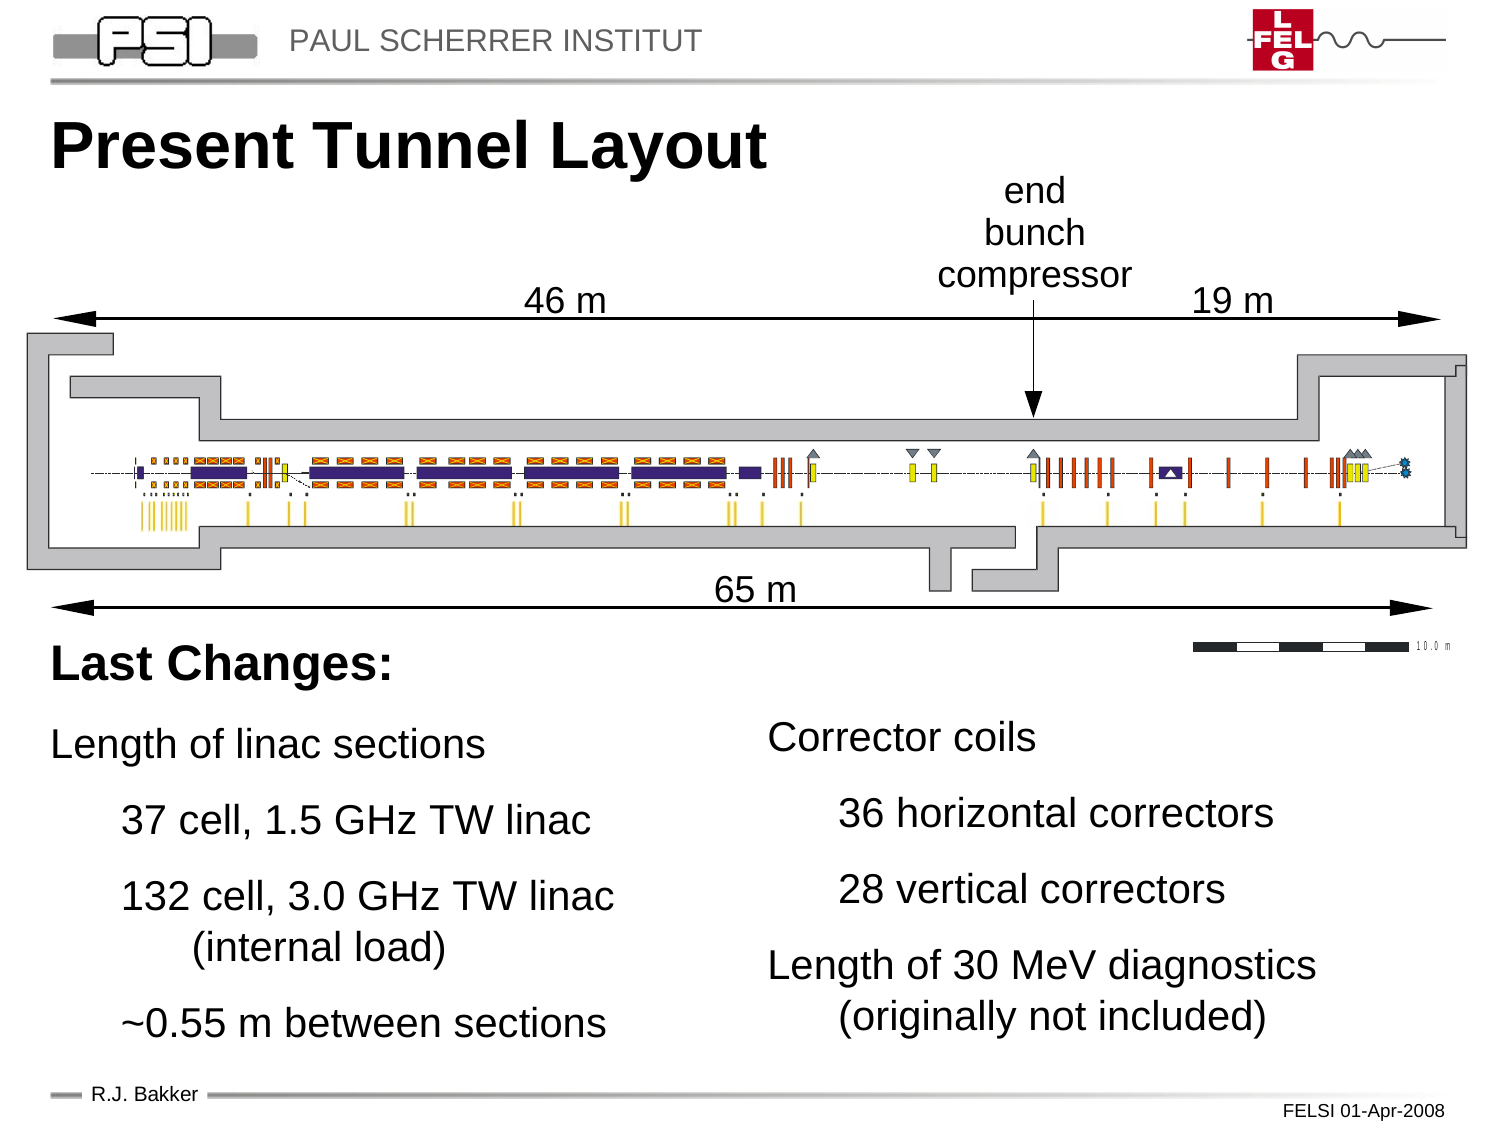

# Present Tunnel Layout
end
bunch
compressor
19 m
46 m
65 m
Last Changes:
Length of linac sections
37 cell, 1.5 GHz TW linac
132 cell, 3.0 GHz TW linac (internal load)
~0.55 m between sections
Corrector coils
36 horizontal correctors
28 vertical correctors
Length of 30 MeV diagnostics
(originally not included)